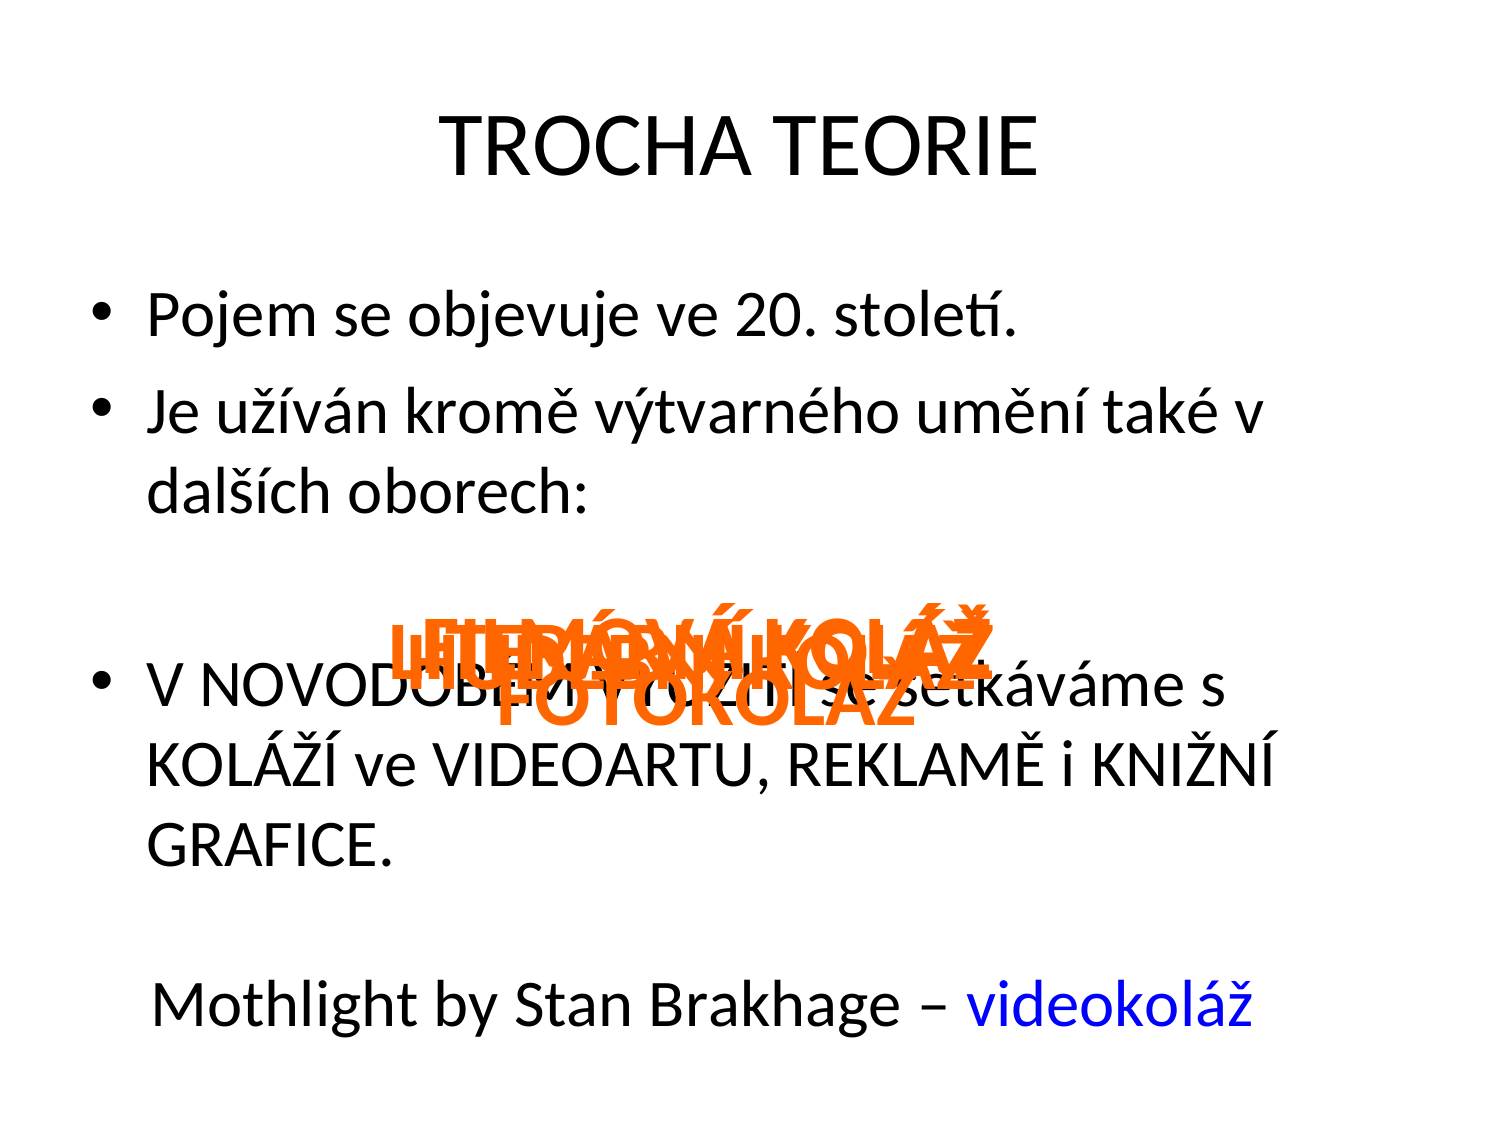

# TROCHA TEORIE
Pojem se objevuje ve 20. století.
Je užíván kromě výtvarného umění také v dalších oborech:
V NOVODOBÉM VYUŽITÍ se setkáváme s KOLÁŽÍ ve VIDEOARTU, REKLAMĚ i KNIŽNÍ GRAFICE.
FILMOVÁ KOLÁŽ
LITERÁRNÍ KOLÁŽ
HUDEBNÍ KOLÁŽ
FOTOKOLÁŽ
Mothlight by Stan Brakhage – videokoláž